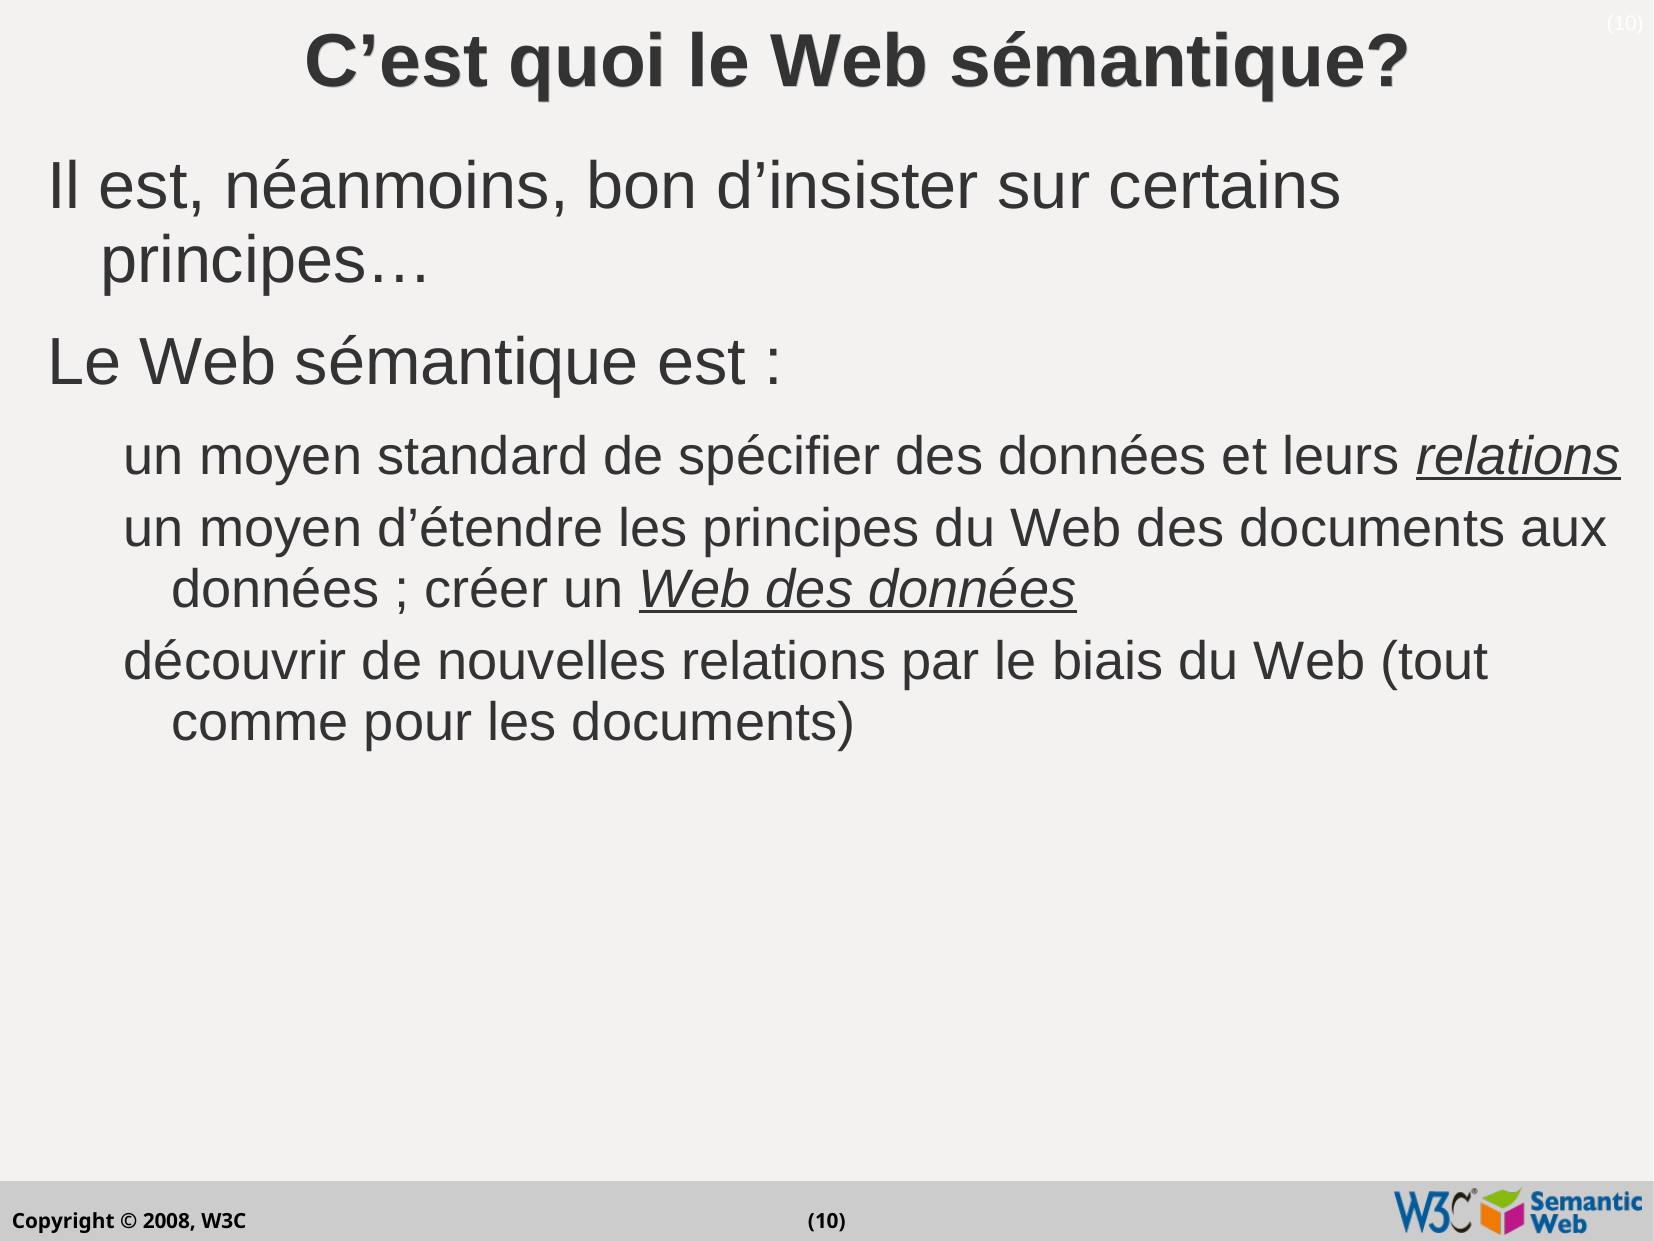

# C’est quoi le Web sémantique?
Il est, néanmoins, bon d’insister sur certains principes…
Le Web sémantique est :
un moyen standard de spécifier des données et leurs relations
un moyen d’étendre les principes du Web des documents aux données ; créer un Web des données
découvrir de nouvelles relations par le biais du Web (tout comme pour les documents)